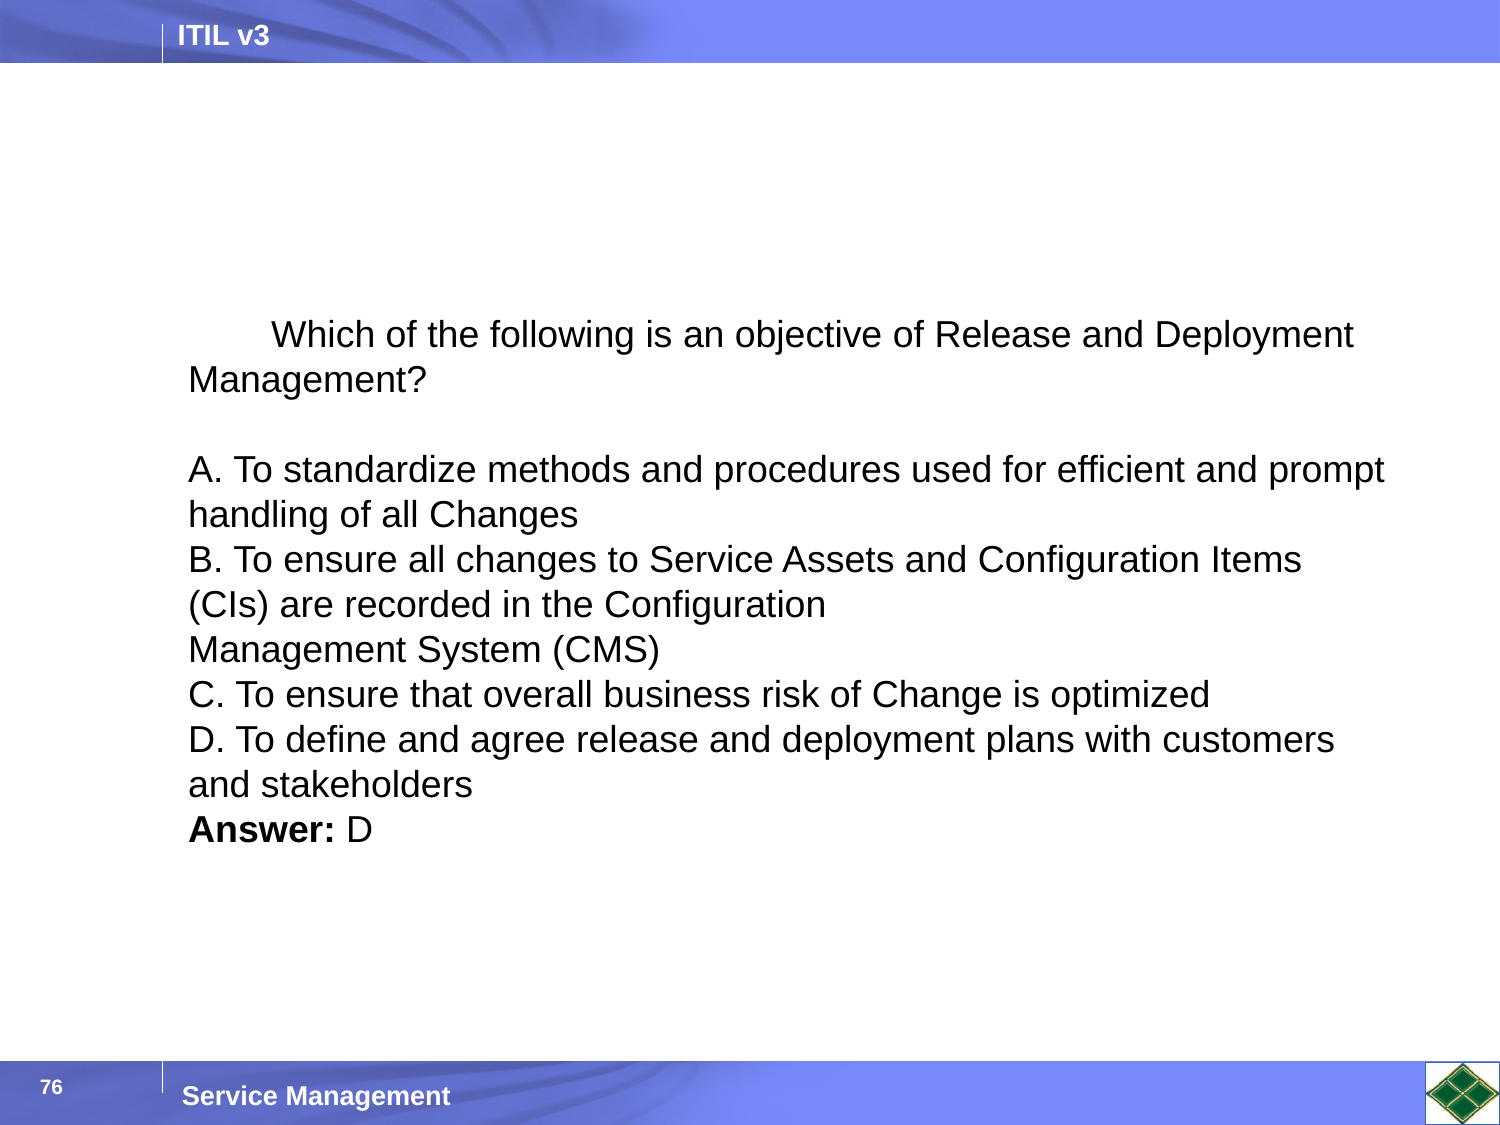

134. Which of the following is an objective of Release and Deployment Management?
A. To standardize methods and procedures used for efficient and prompt handling of all Changes
B. To ensure all changes to Service Assets and Configuration Items (CIs) are recorded in the Configuration
Management System (CMS)
C. To ensure that overall business risk of Change is optimized
D. To define and agree release and deployment plans with customers and stakeholders
Answer: D